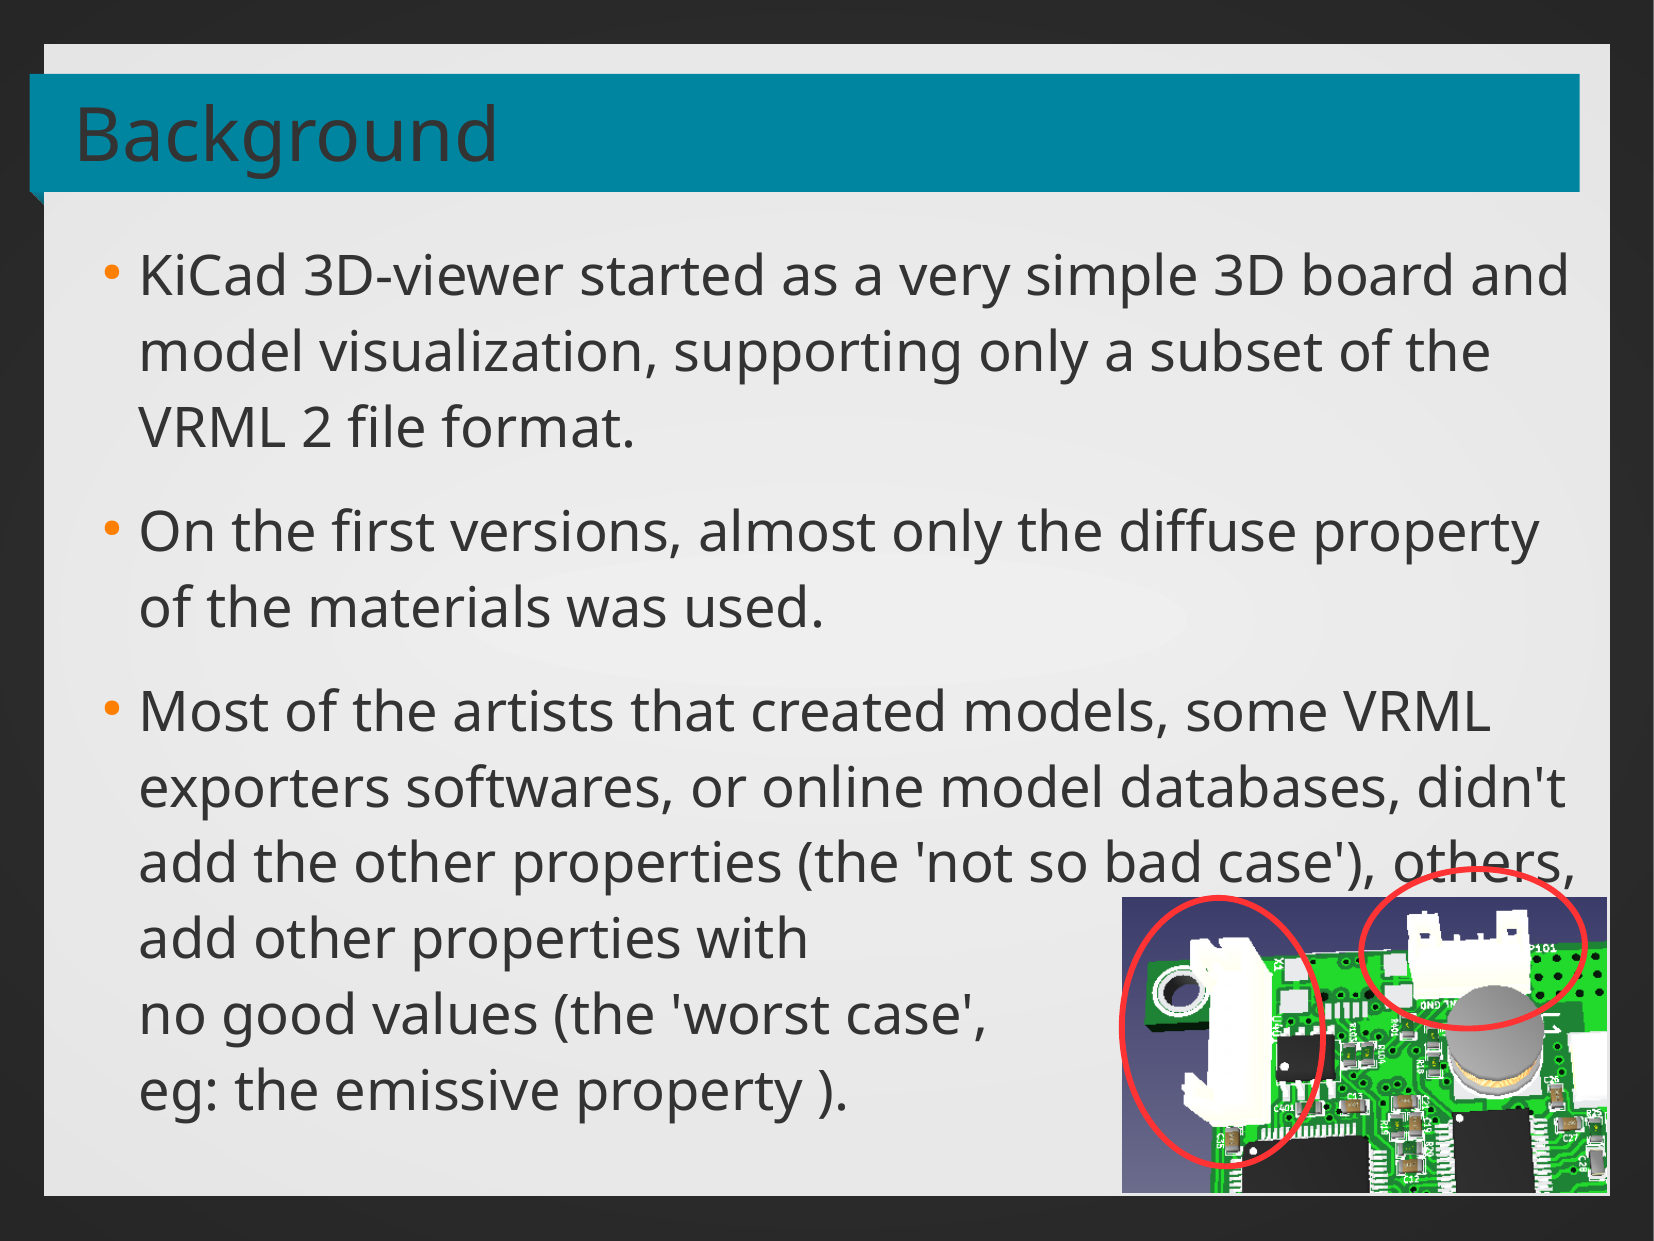

# Background
KiCad 3D-viewer started as a very simple 3D board and model visualization, supporting only a subset of the VRML 2 file format.
On the first versions, almost only the diffuse property of the materials was used.
Most of the artists that created models, some VRML exporters softwares, or online model databases, didn't add the other properties (the 'not so bad case'), others,
add other properties with
no good values (the 'worst case',
eg: the emissive property ).